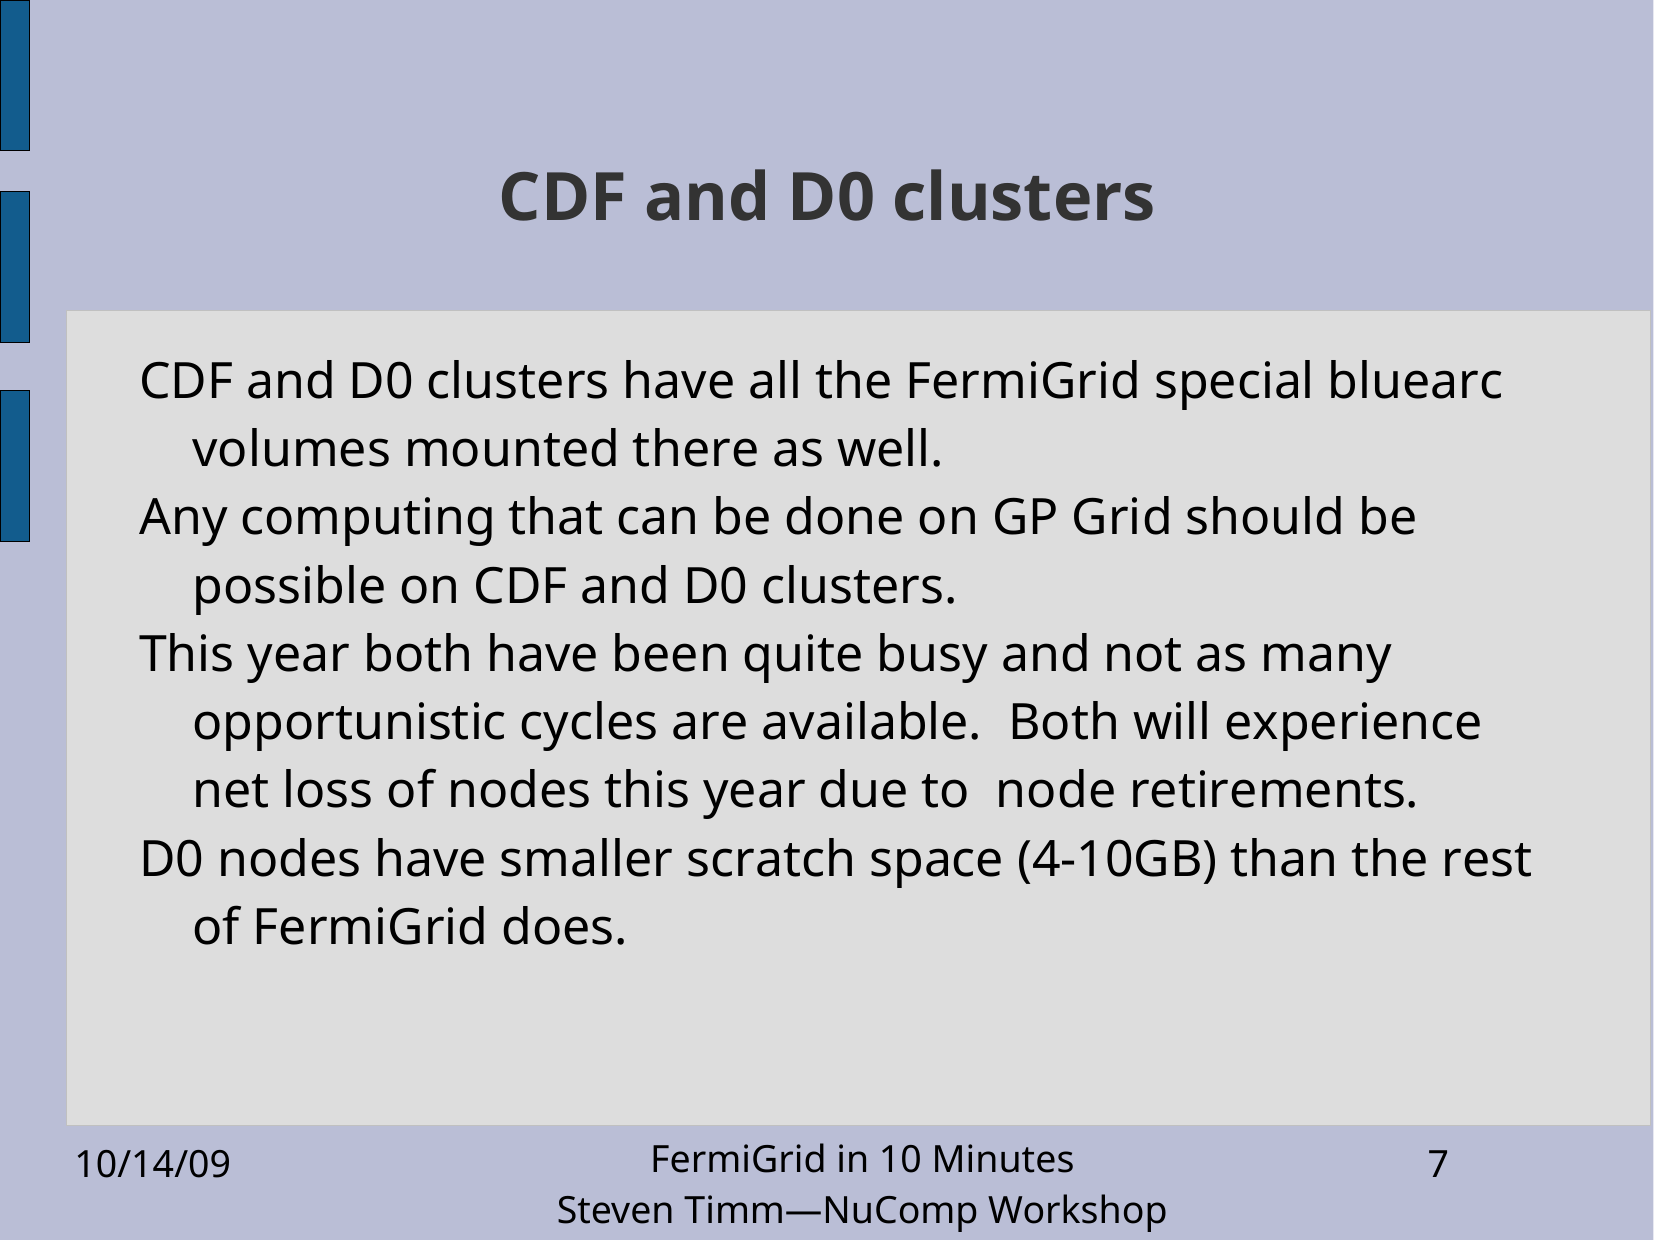

# CDF and D0 clusters
CDF and D0 clusters have all the FermiGrid special bluearc volumes mounted there as well.
Any computing that can be done on GP Grid should be possible on CDF and D0 clusters.
This year both have been quite busy and not as many opportunistic cycles are available. Both will experience net loss of nodes this year due to node retirements.
D0 nodes have smaller scratch space (4-10GB) than the rest of FermiGrid does.